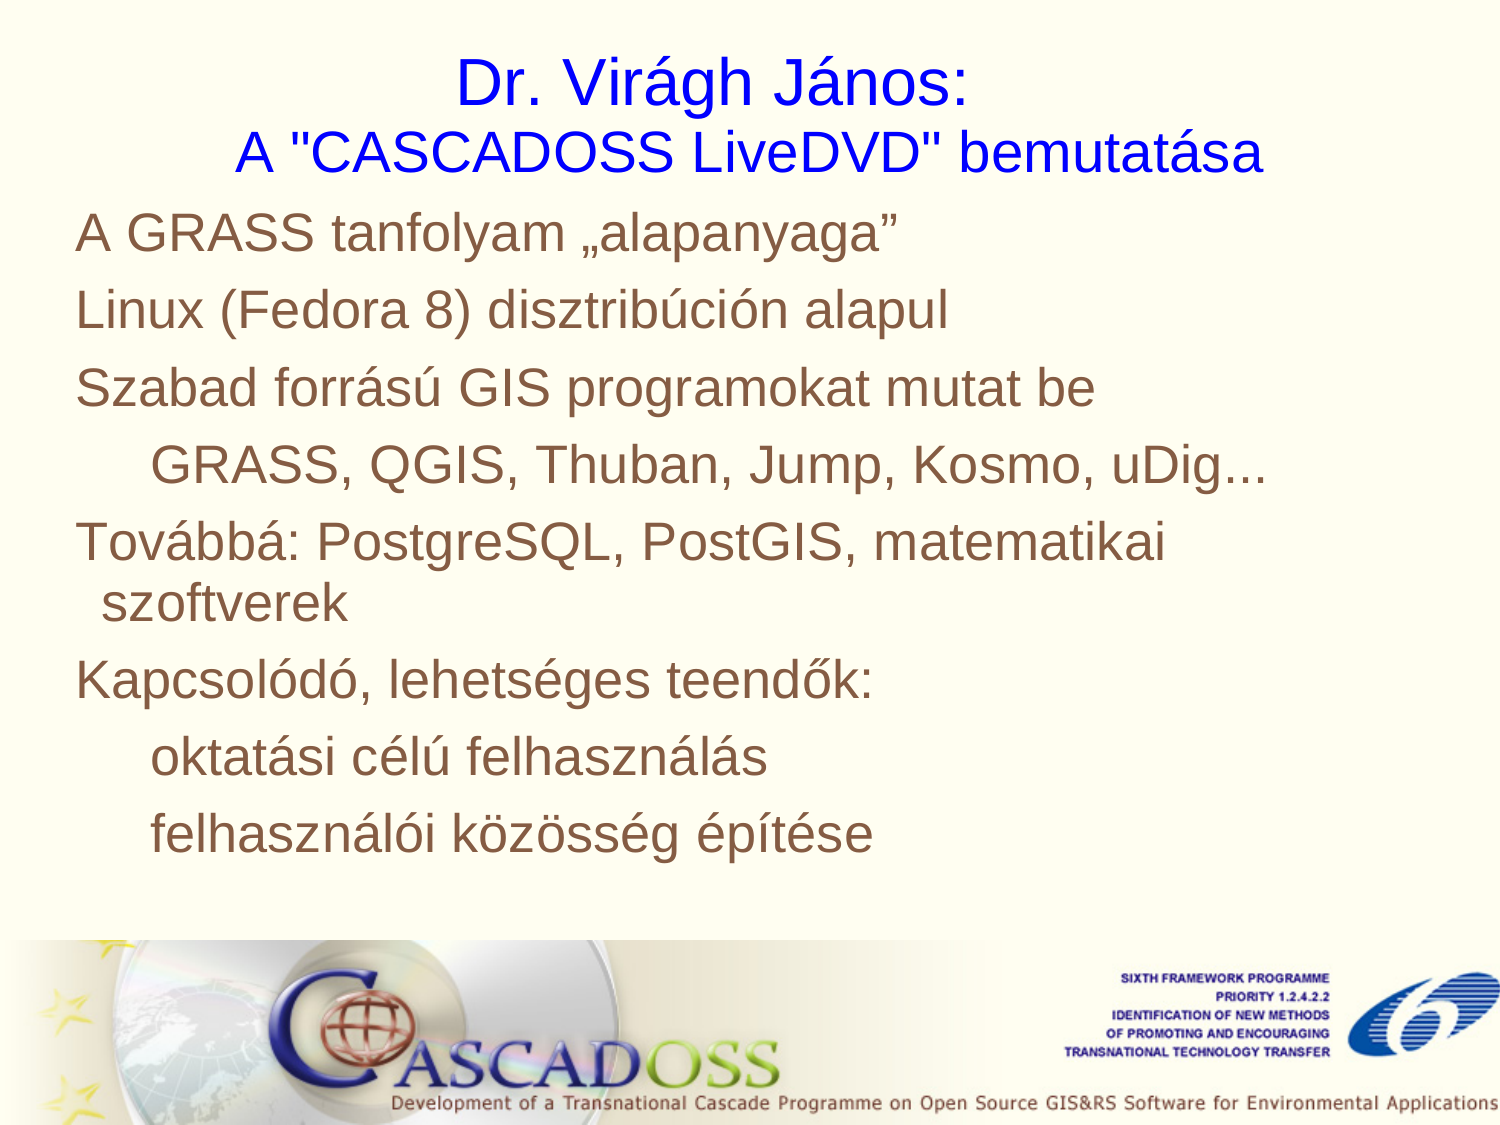

# Dr. Virágh János: A "CASCADOSS LiveDVD" bemutatása
A GRASS tanfolyam „alapanyaga”
Linux (Fedora 8) disztribúción alapul
Szabad forrású GIS programokat mutat be
GRASS, QGIS, Thuban, Jump, Kosmo, uDig...
Továbbá: PostgreSQL, PostGIS, matematikai szoftverek
Kapcsolódó, lehetséges teendők:
oktatási célú felhasználás
felhasználói közösség építése